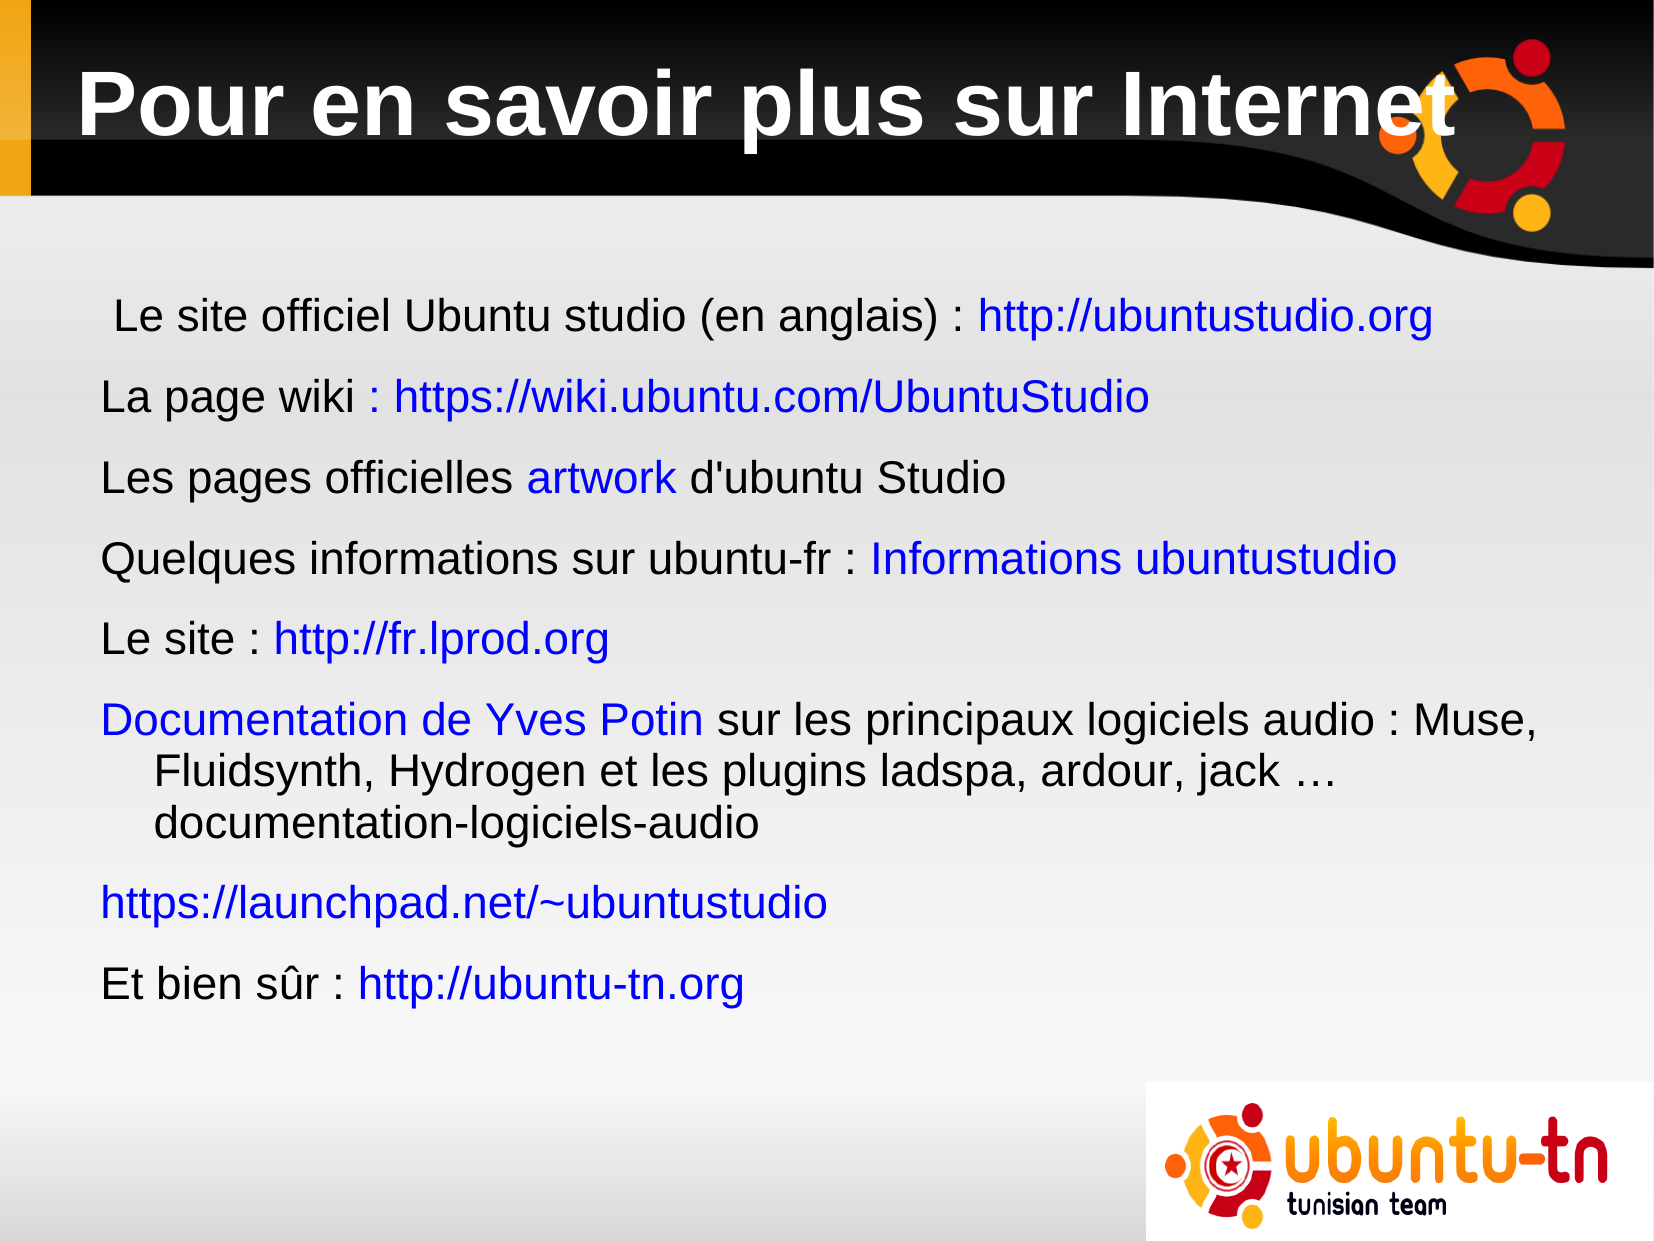

# Pour en savoir plus sur Internet
 Le site officiel Ubuntu studio (en anglais) : http://ubuntustudio.org
La page wiki : https://wiki.ubuntu.com/UbuntuStudio
Les pages officielles artwork d'ubuntu Studio
Quelques informations sur ubuntu-fr : Informations ubuntustudio
Le site : http://fr.lprod.org
Documentation de Yves Potin sur les principaux logiciels audio : Muse, Fluidsynth, Hydrogen et les plugins ladspa, ardour, jack … documentation-logiciels-audio
https://launchpad.net/~ubuntustudio
Et bien sûr : http://ubuntu-tn.org